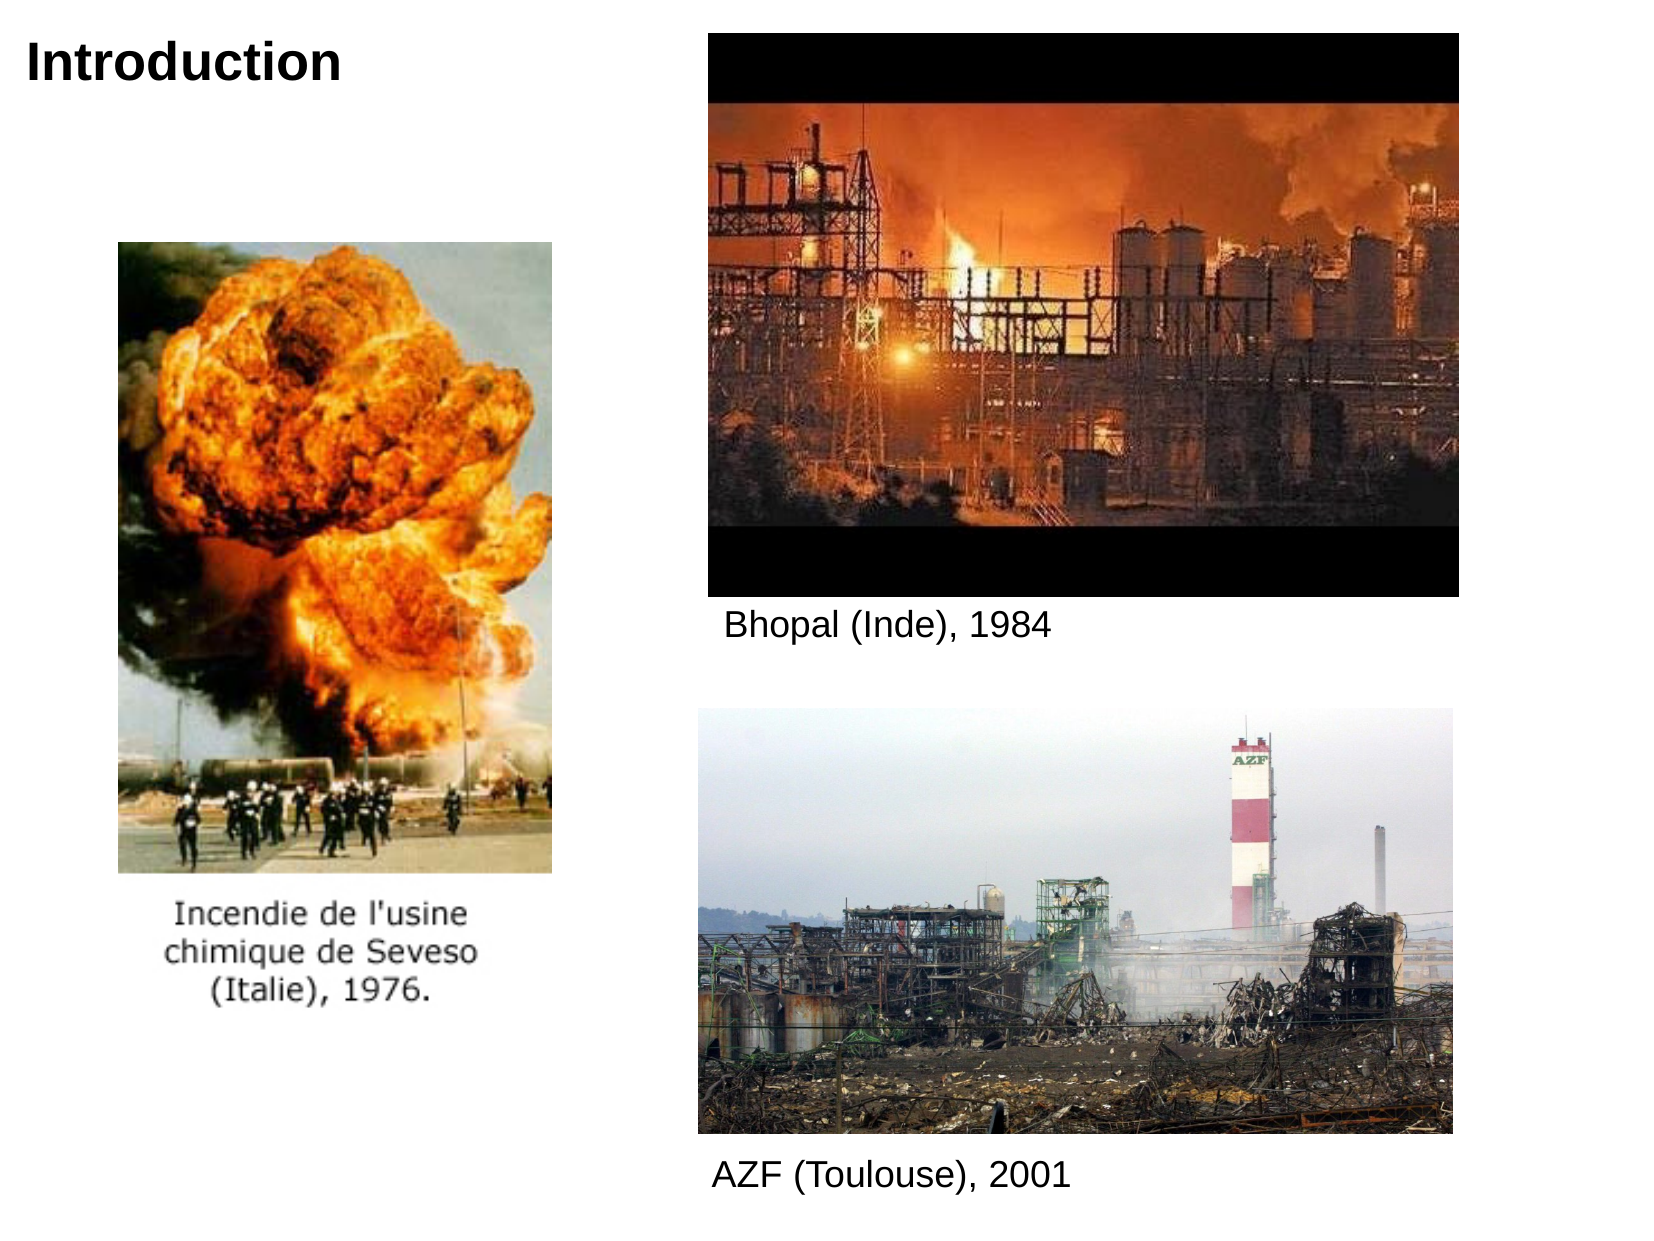

Introduction
Bhopal (Inde), 1984
AZF (Toulouse), 2001